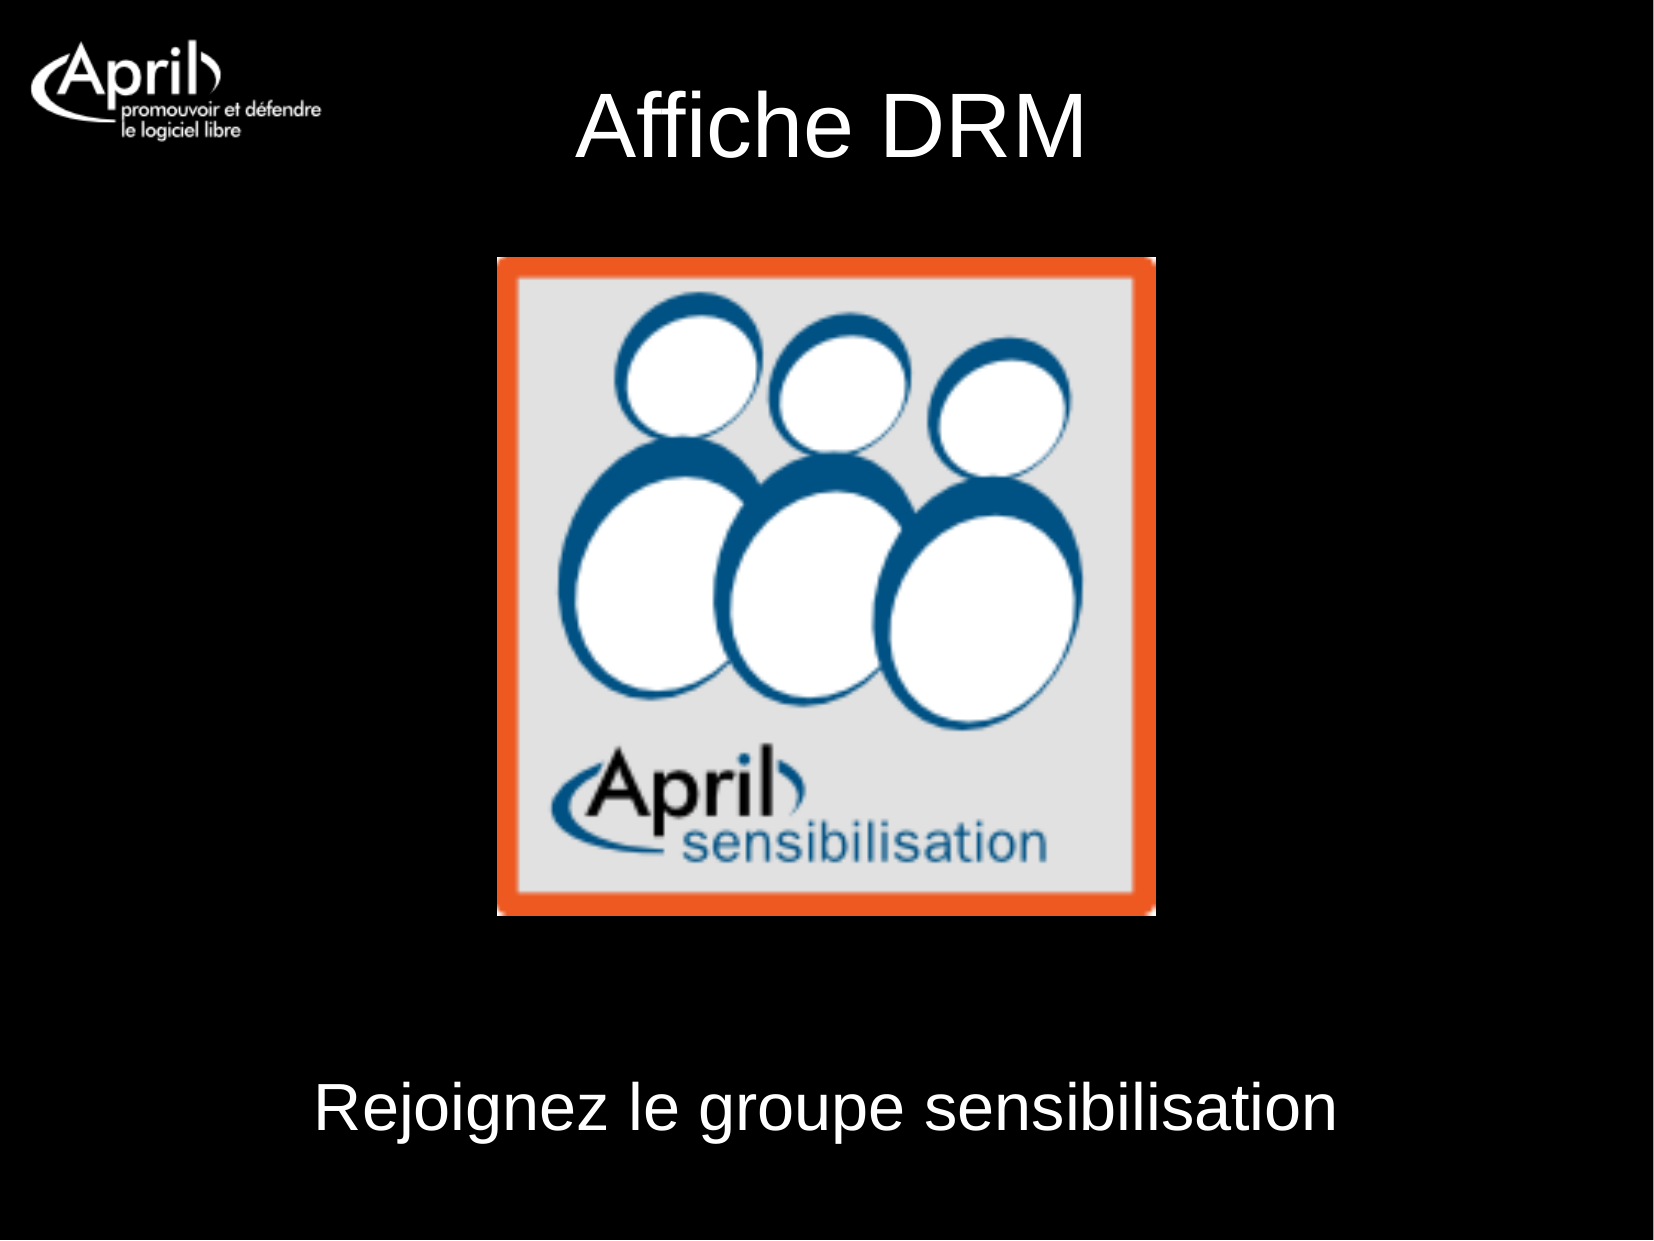

# Affiche DRM
Rejoignez le groupe sensibilisation